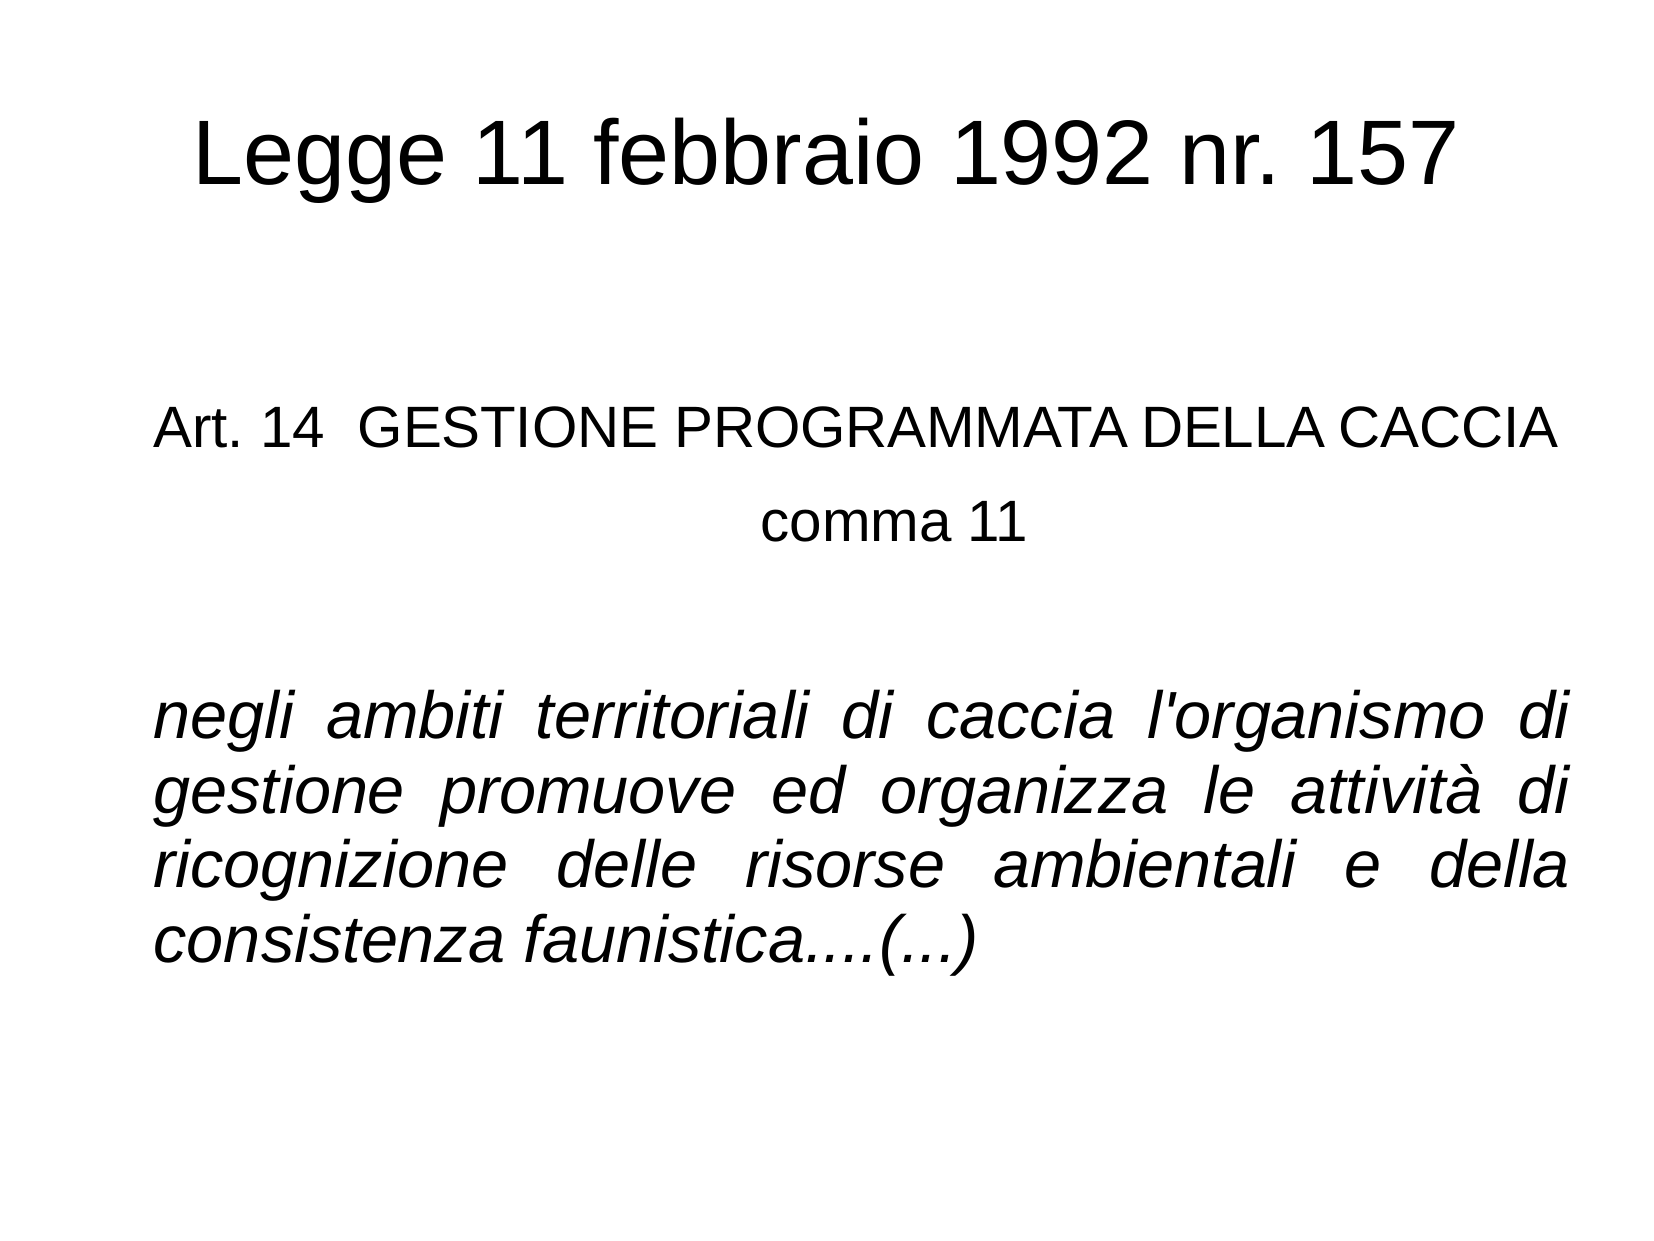

# Legge 11 febbraio 1992 nr. 157
Art. 14 GESTIONE PROGRAMMATA DELLA CACCIA
 comma 11
negli ambiti territoriali di caccia l'organismo di gestione promuove ed organizza le attività di ricognizione delle risorse ambientali e della consistenza faunistica....(...)